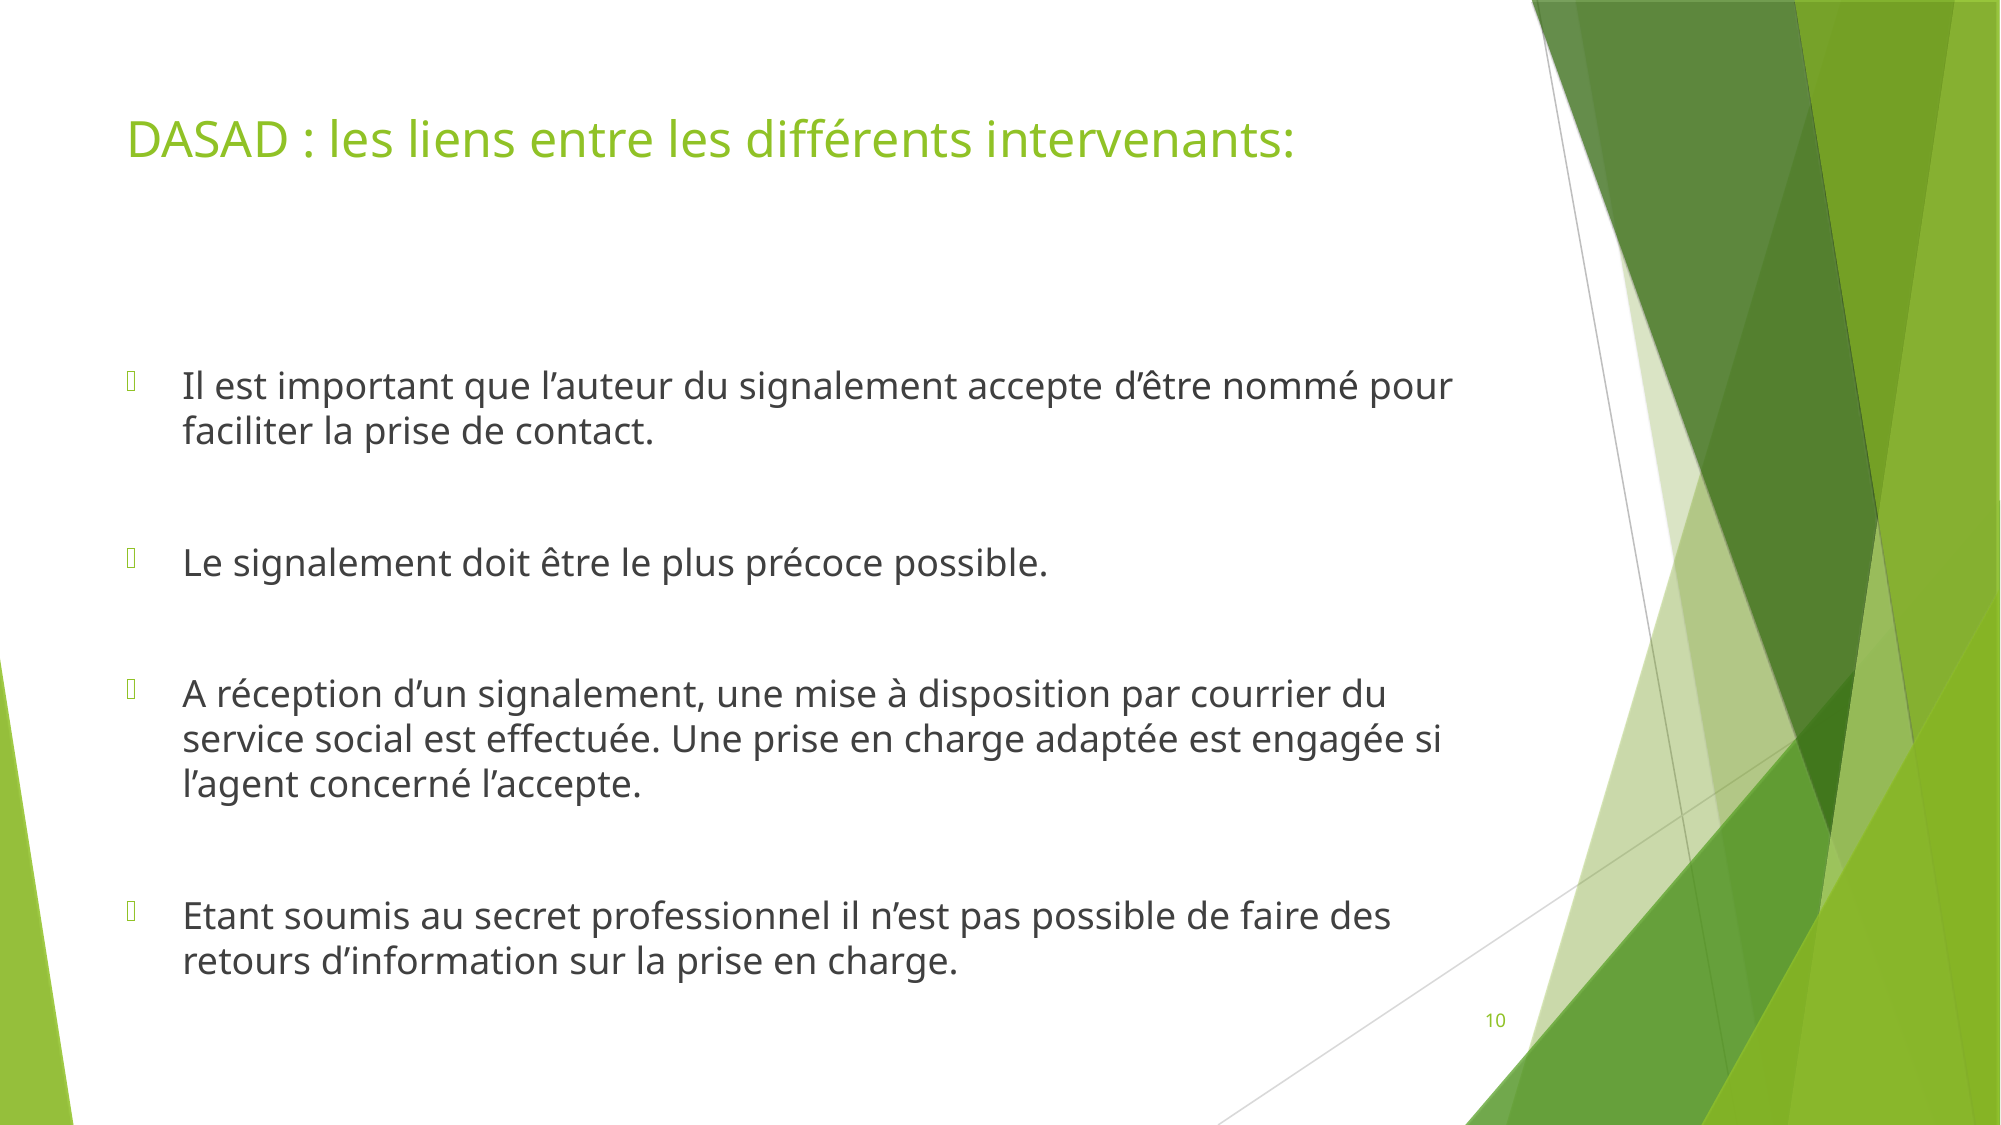

# DASAD : les liens entre les différents intervenants:
Il est important que l’auteur du signalement accepte d’être nommé pour faciliter la prise de contact.
Le signalement doit être le plus précoce possible.
A réception d’un signalement, une mise à disposition par courrier du service social est effectuée. Une prise en charge adaptée est engagée si l’agent concerné l’accepte.
Etant soumis au secret professionnel il n’est pas possible de faire des retours d’information sur la prise en charge.